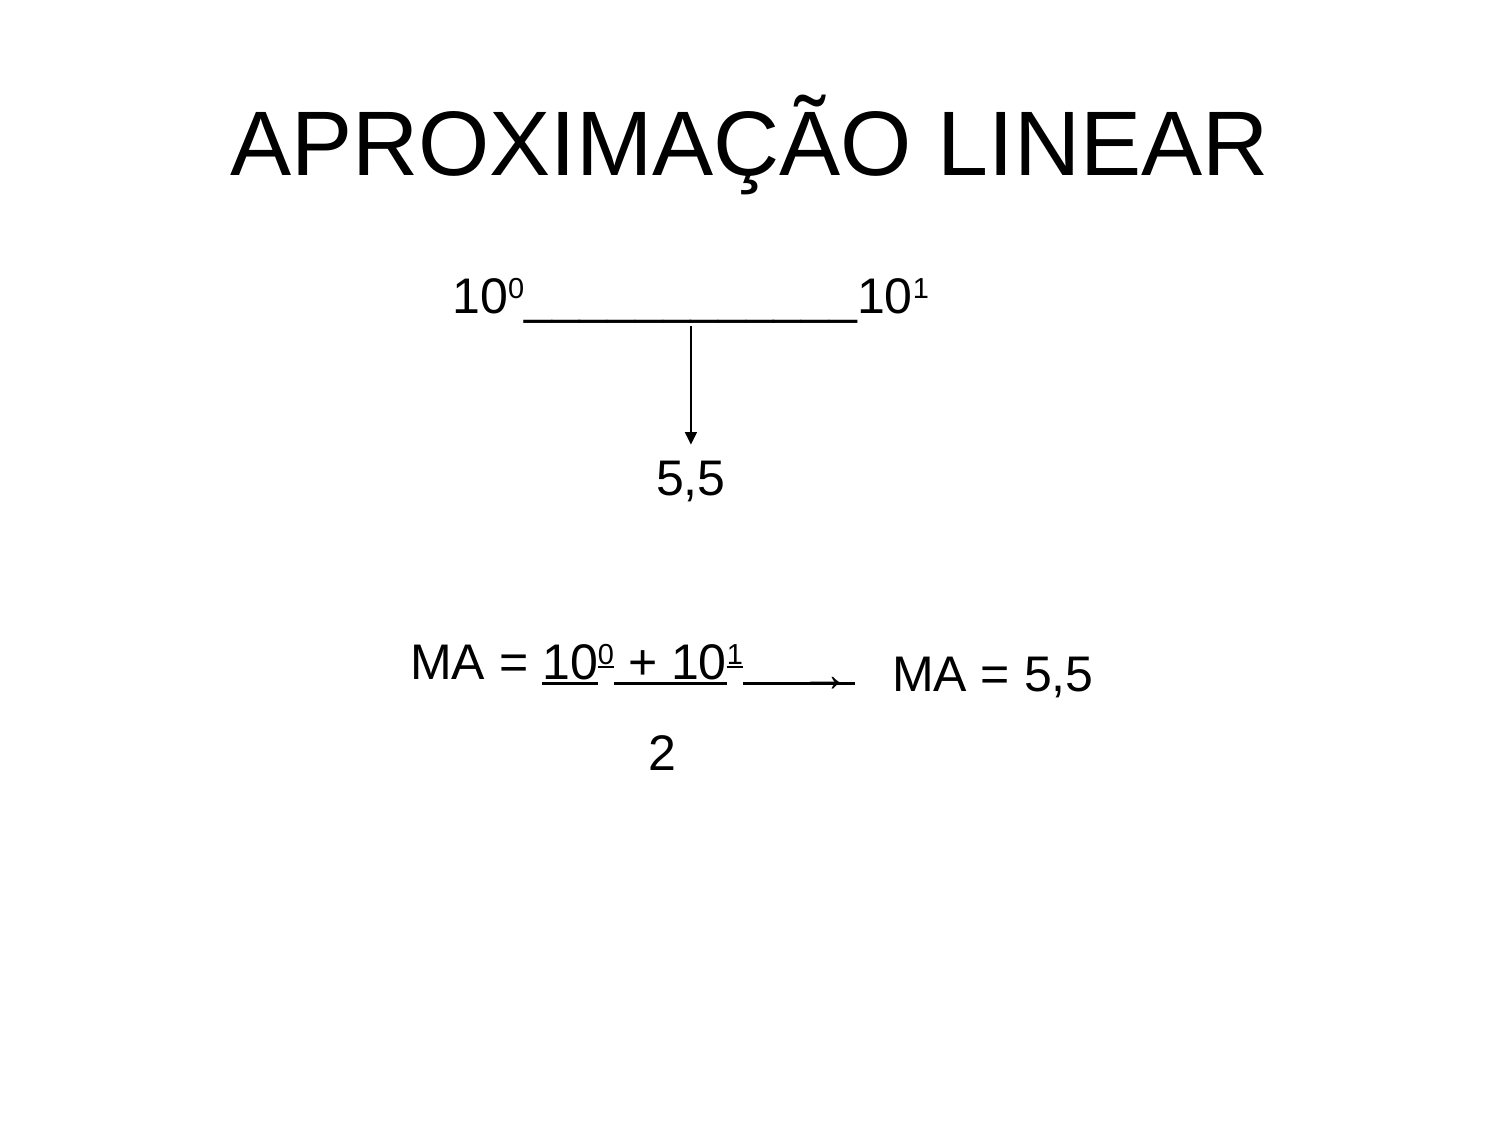

# APROXIMAÇÃO LINEAR
100____________101
5,5
MA = 100 + 101
 2
→ MA = 5,5